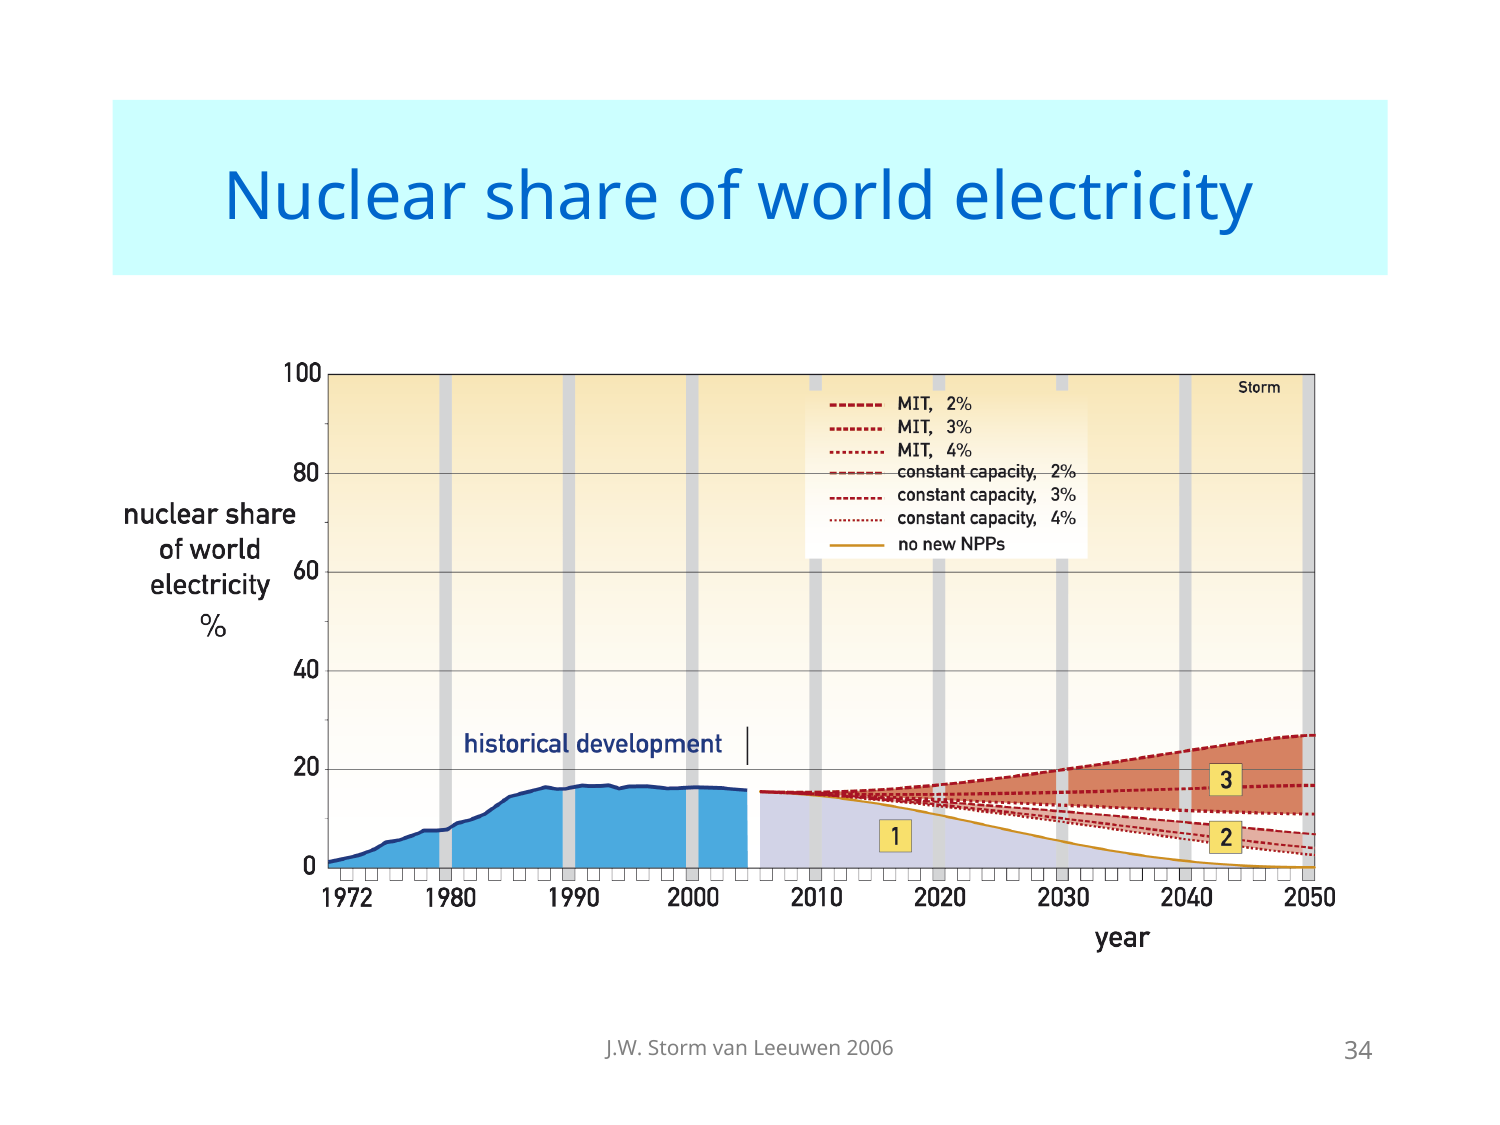

# Nuclear share of world electricity
J.W. Storm van Leeuwen 2006
34